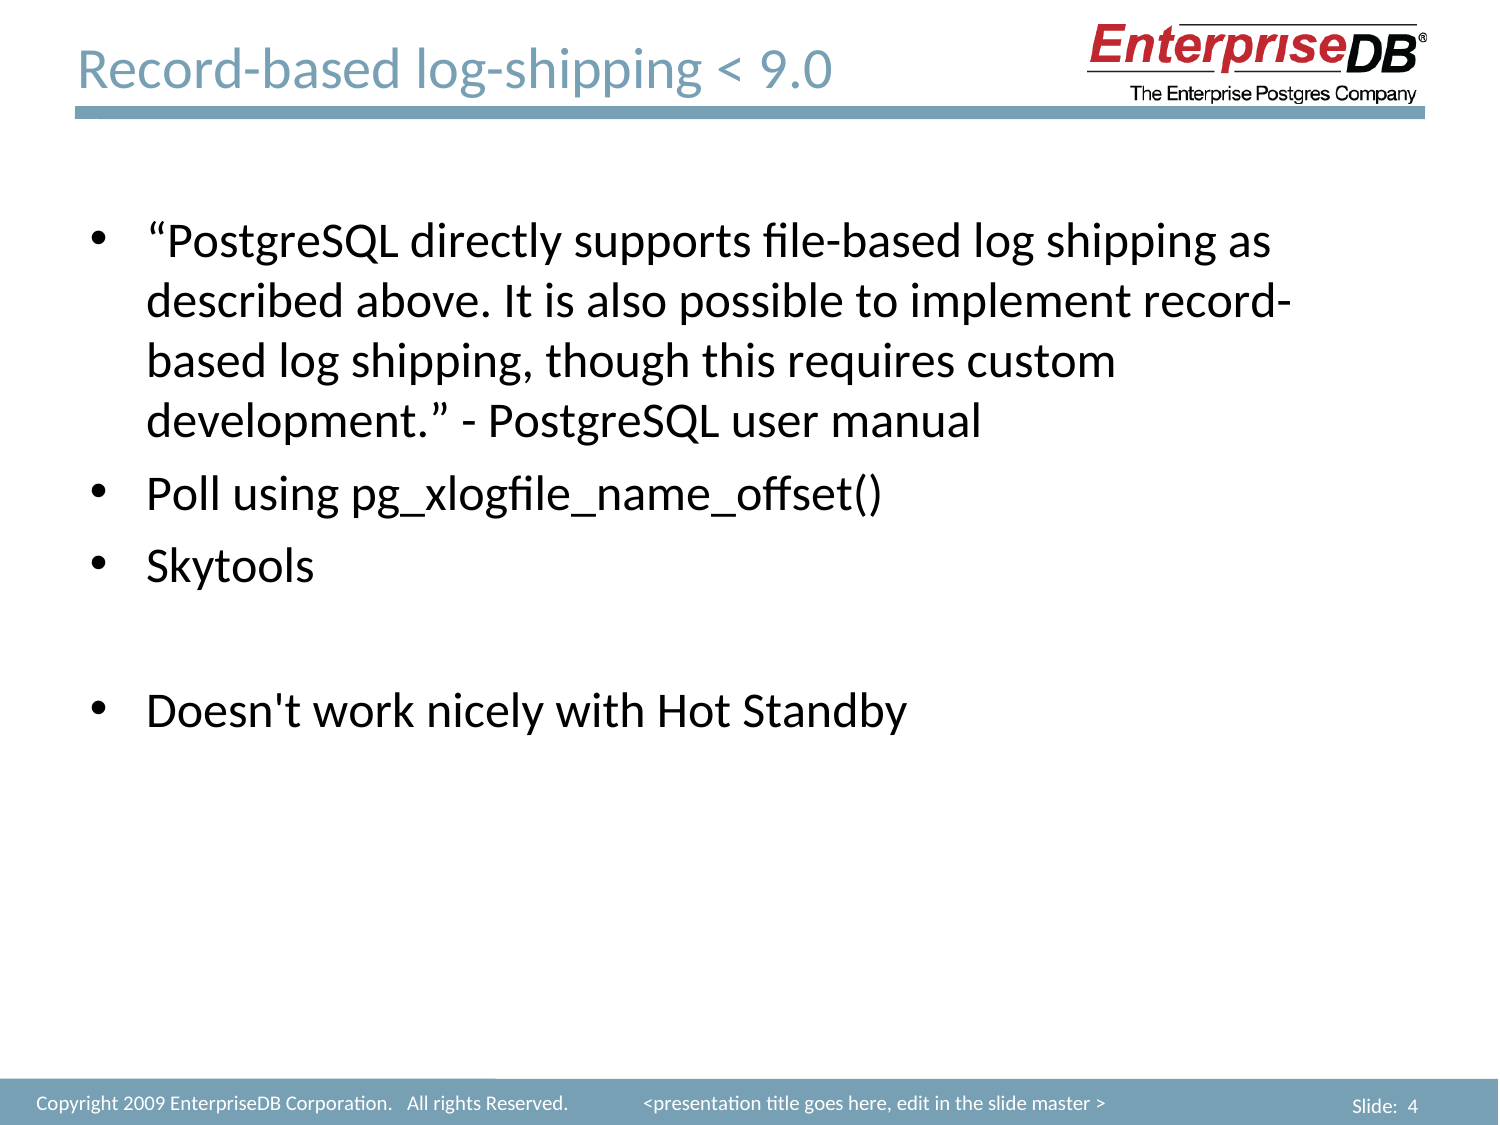

# Record-based log-shipping < 9.0
“PostgreSQL directly supports file-based log shipping as described above. It is also possible to implement record-based log shipping, though this requires custom development.” - PostgreSQL user manual
Poll using pg_xlogfile_name_offset()
Skytools
Doesn't work nicely with Hot Standby